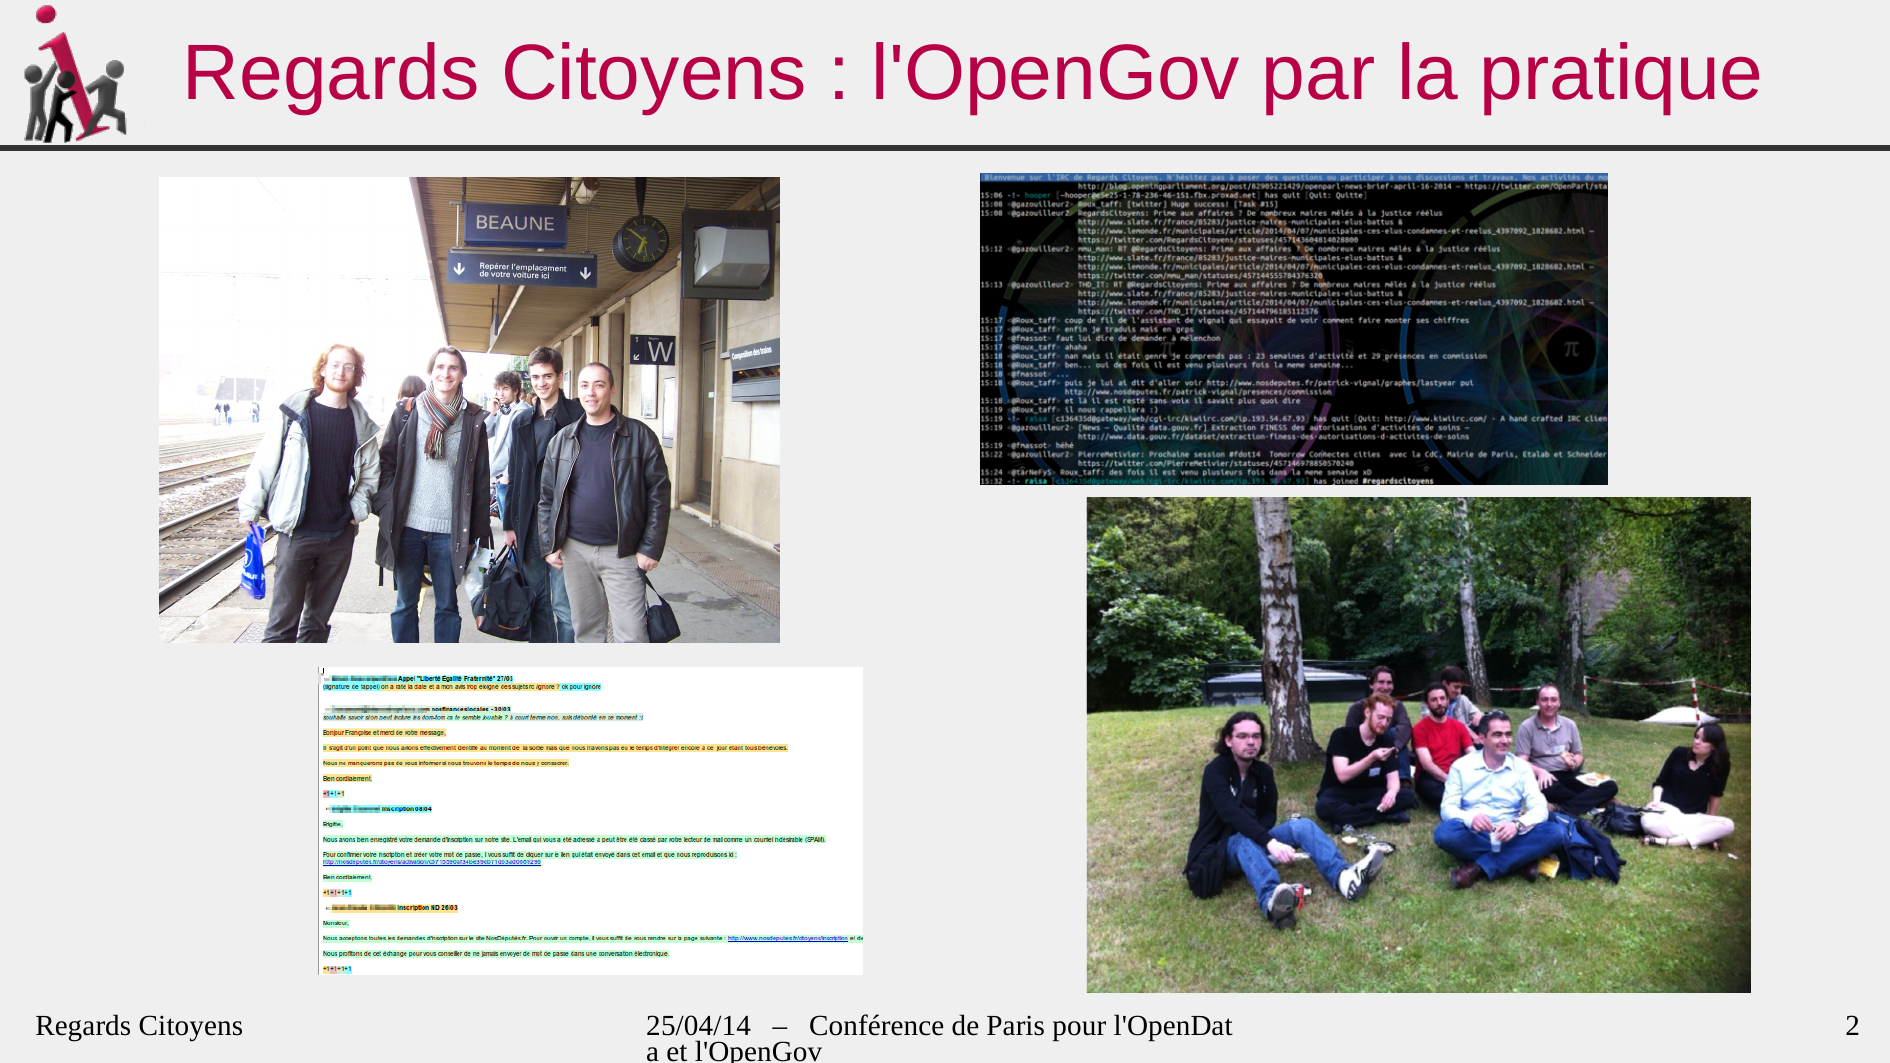

# Regards Citoyens : l'OpenGov par la pratique
Regards Citoyens
25/04/14 – Conférence de Paris pour l'OpenData et l'OpenGov
2